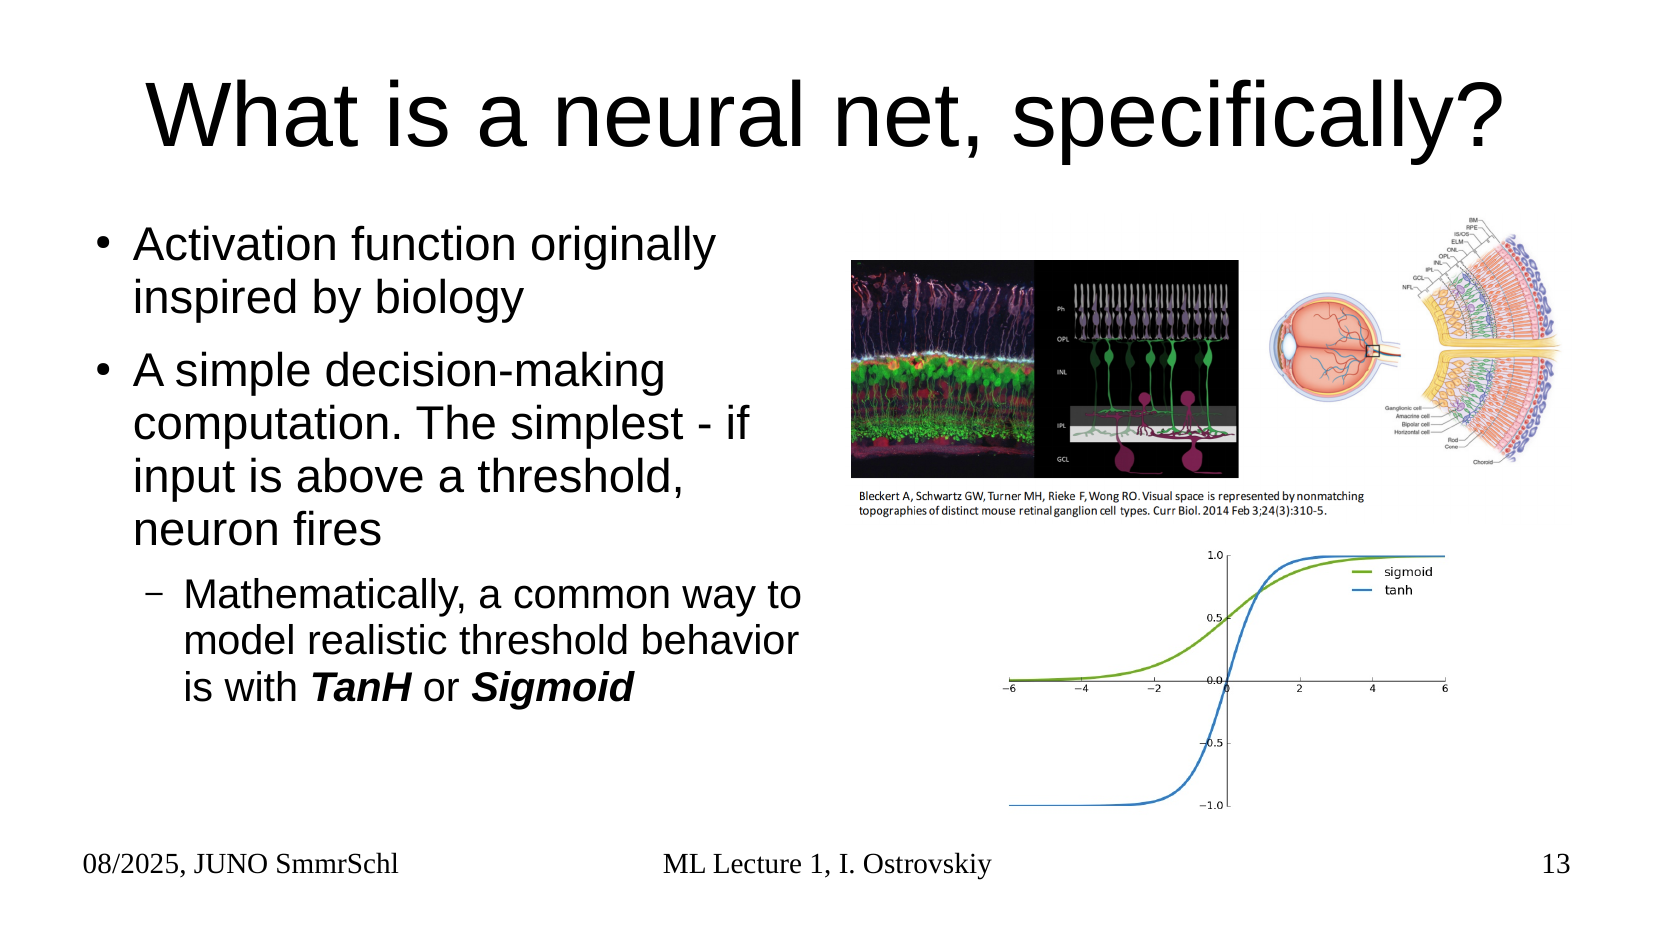

# What is a neural net, specifically?
Activation function originally inspired by biology
A simple decision-making computation. The simplest - if input is above a threshold, neuron fires
Mathematically, a common way to model realistic threshold behavior is with TanH or Sigmoid
08/2025, JUNO SmmrSchl
ML Lecture 1, I. Ostrovskiy
13